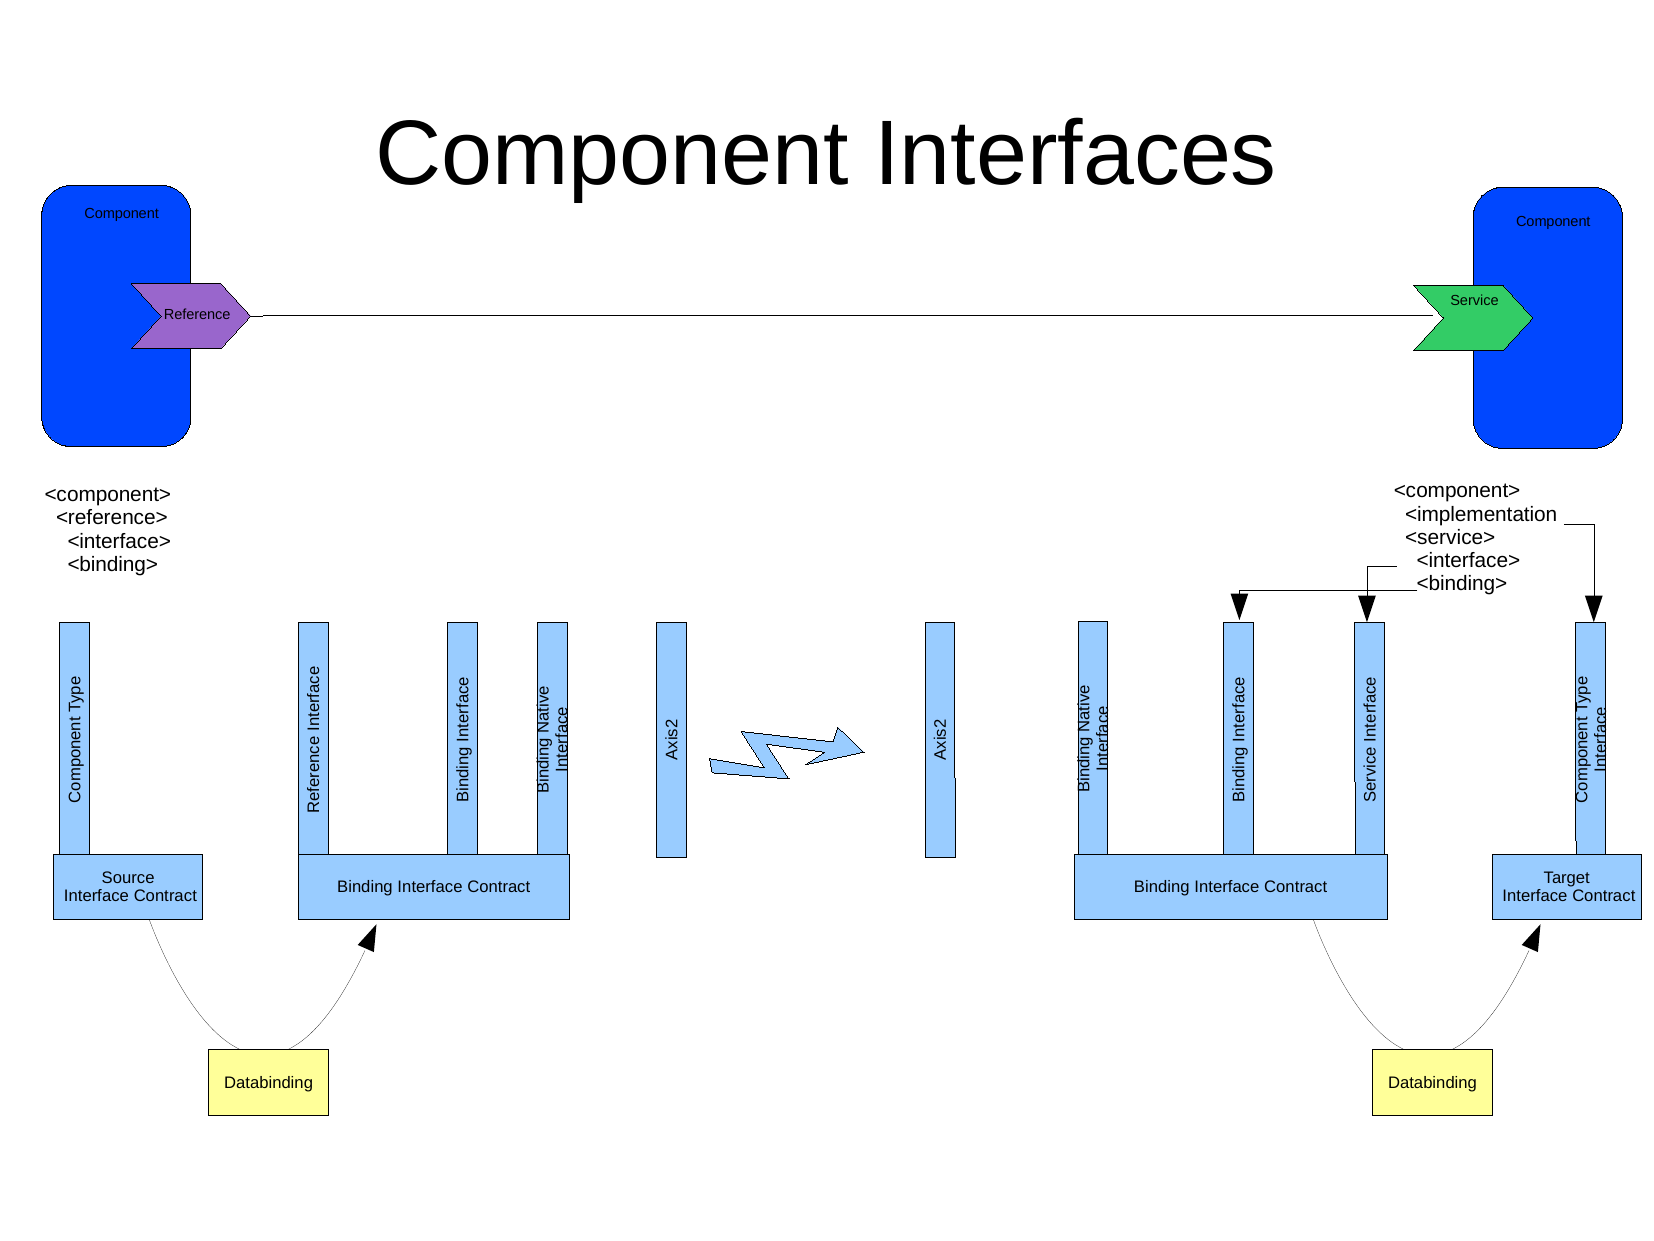

# Component Interfaces
 Component
 Component
Reference
Service
<component>
 <implementation
 <service>
 <interface>
 <binding>
<component>
 <reference>
 <interface>
 <binding>
Binding Native
Interface
Component Type
Reference Interface
Binding Interface
Binding Native
Interface
Axis2
Axis2
Binding Interface
Service Interface
Component Type
Interface
Source
 Interface Contract
Binding Interface Contract
Binding Interface Contract
Target
 Interface Contract
Databinding
Databinding